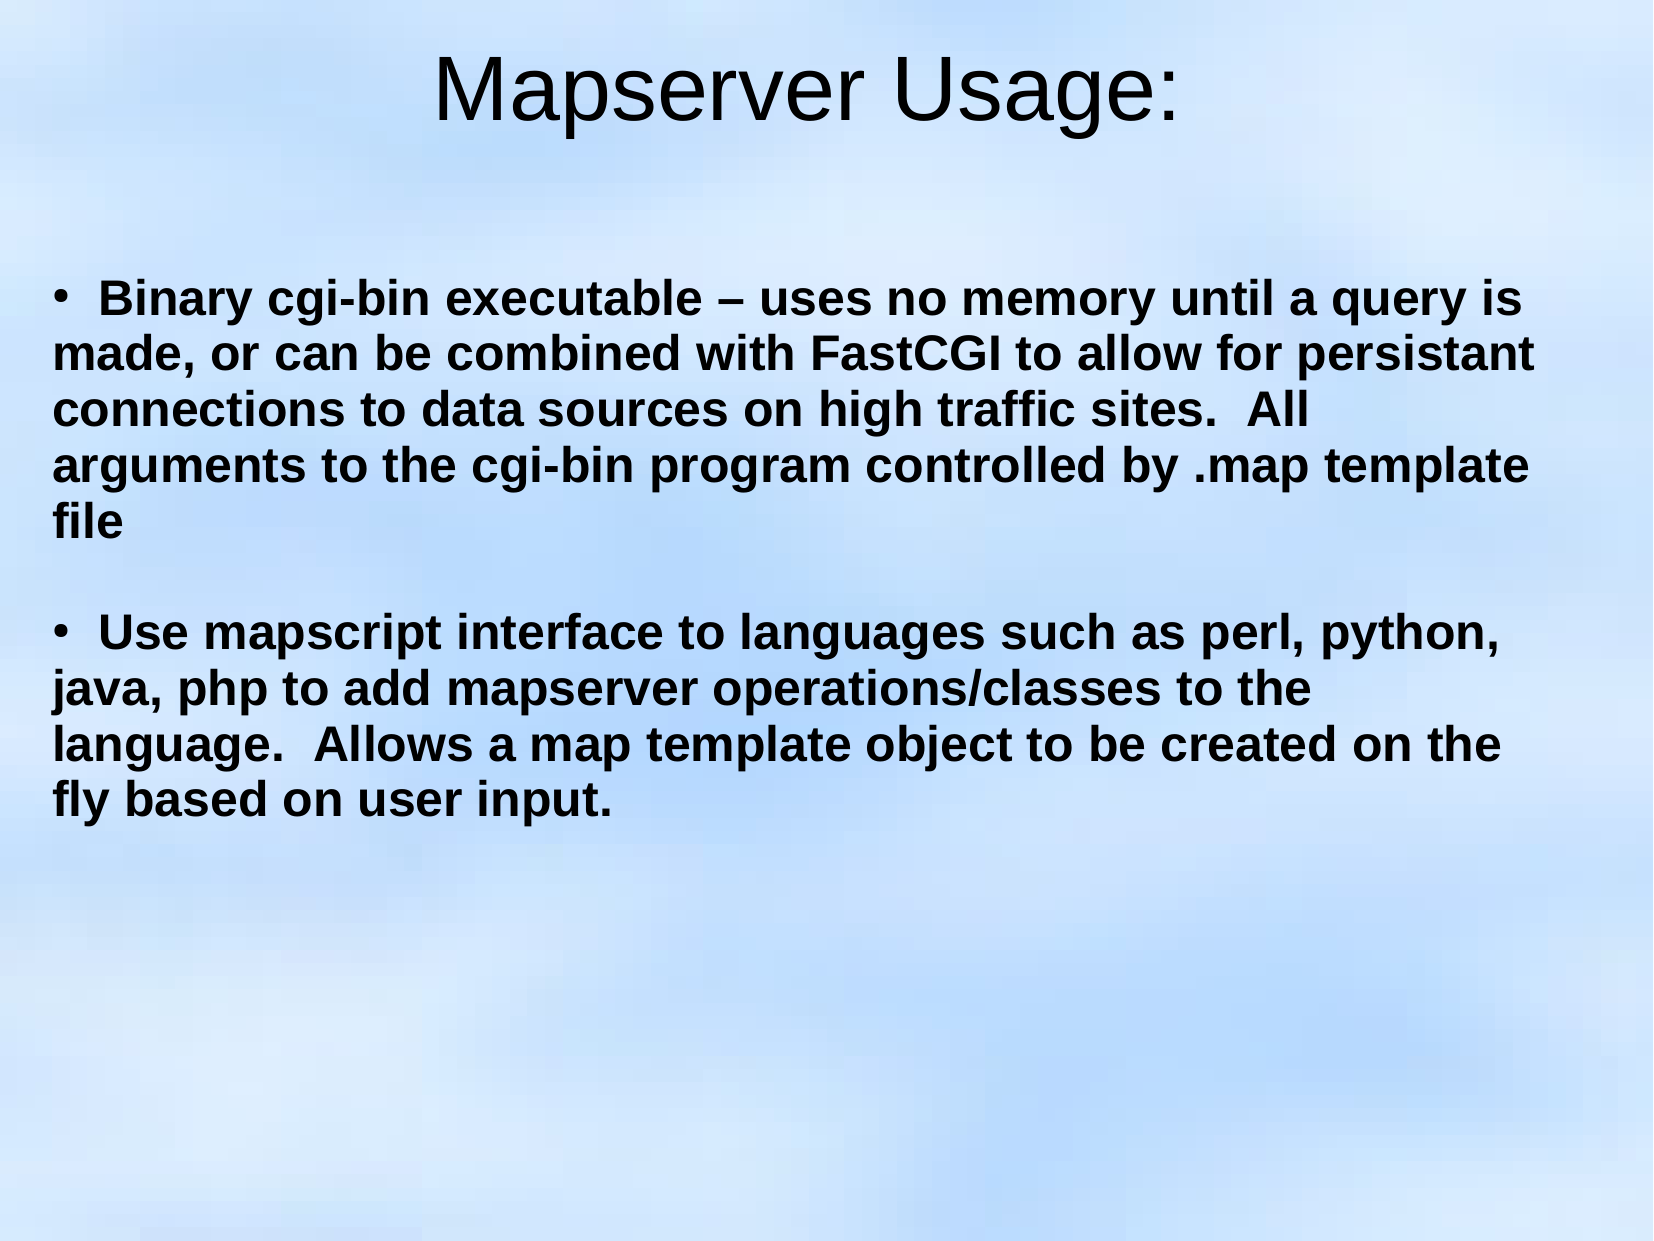

Mapserver Usage:
 Binary cgi-bin executable – uses no memory until a query is made, or can be combined with FastCGI to allow for persistant connections to data sources on high traffic sites. All arguments to the cgi-bin program controlled by .map template file
 Use mapscript interface to languages such as perl, python, java, php to add mapserver operations/classes to the language. Allows a map template object to be created on the fly based on user input.